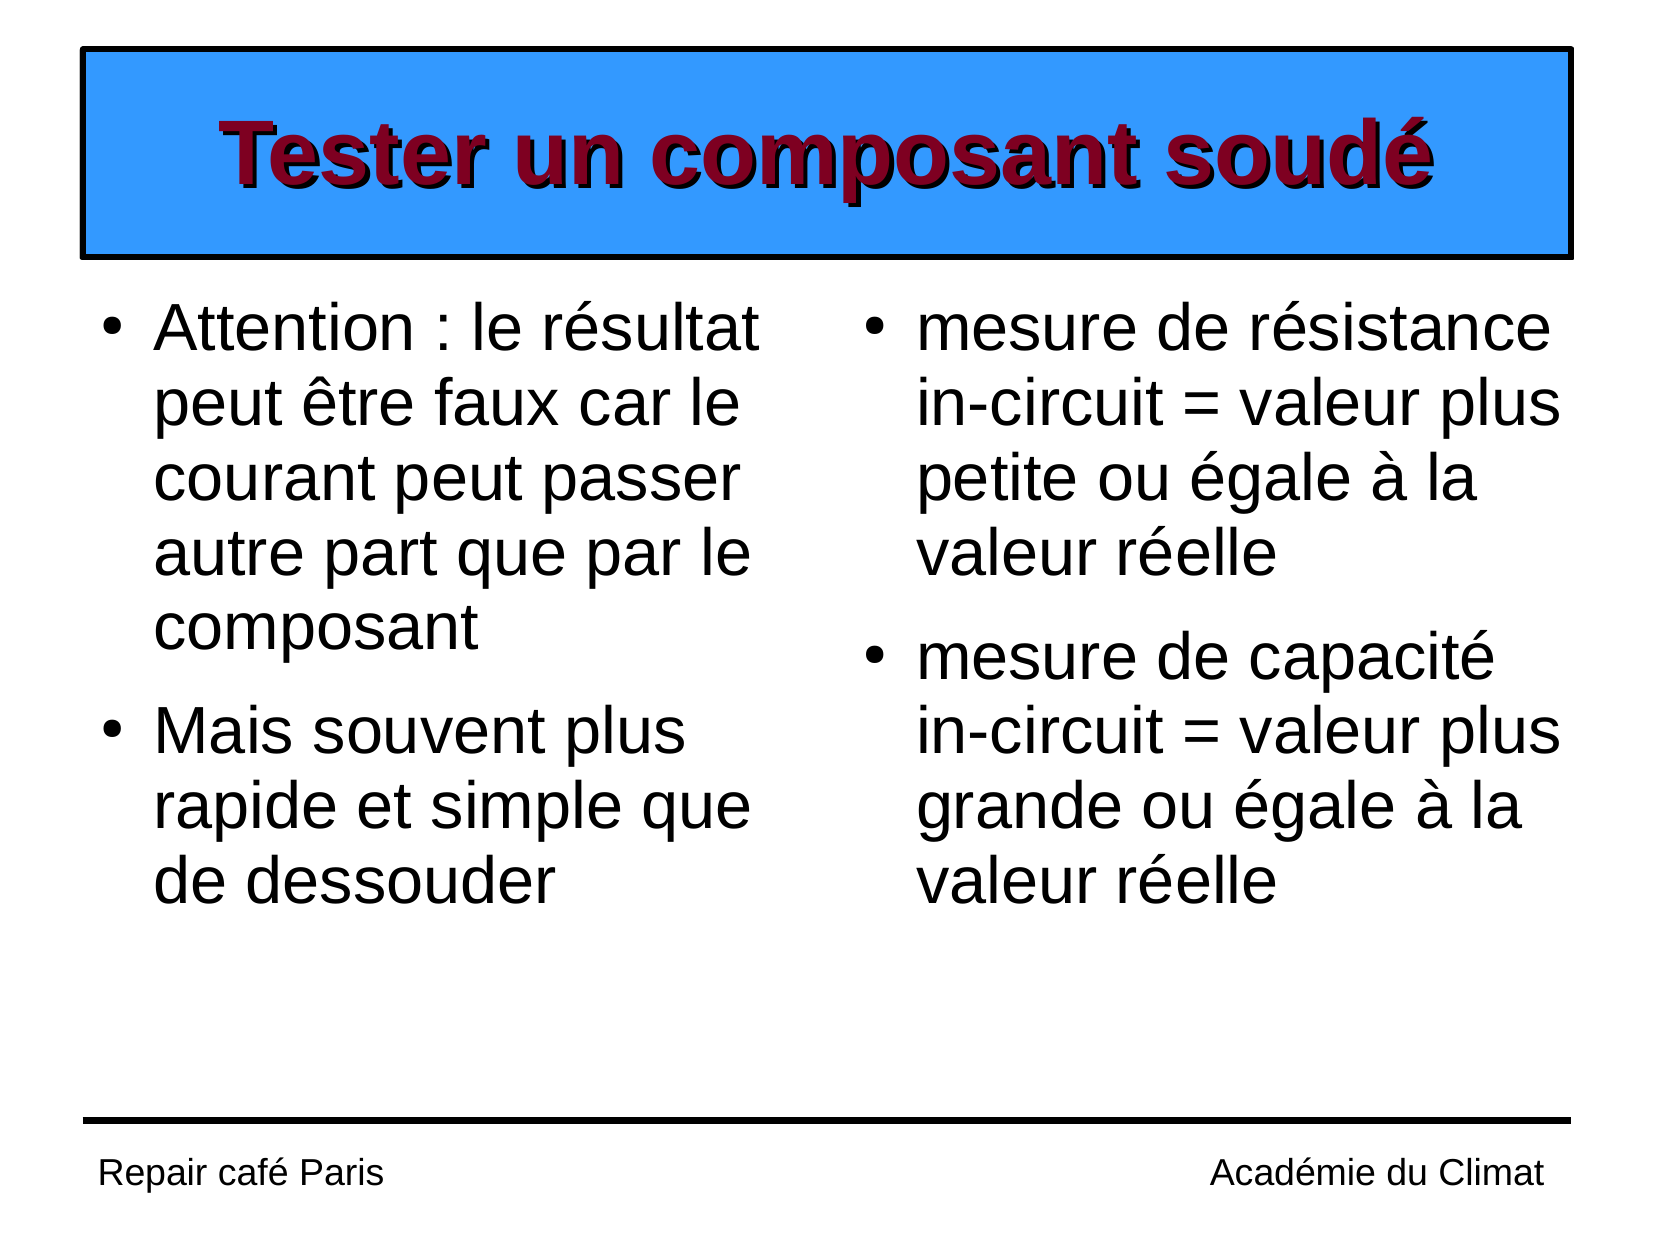

# Tester un composant soudé
Attention : le résultat peut être faux car le courant peut passer autre part que par le composant
Mais souvent plus rapide et simple que de dessouder
mesure de résistance in-circuit = valeur plus petite ou égale à la valeur réelle
mesure de capacité in-circuit = valeur plus grande ou égale à la valeur réelle
Repair café Paris	Académie du Climat